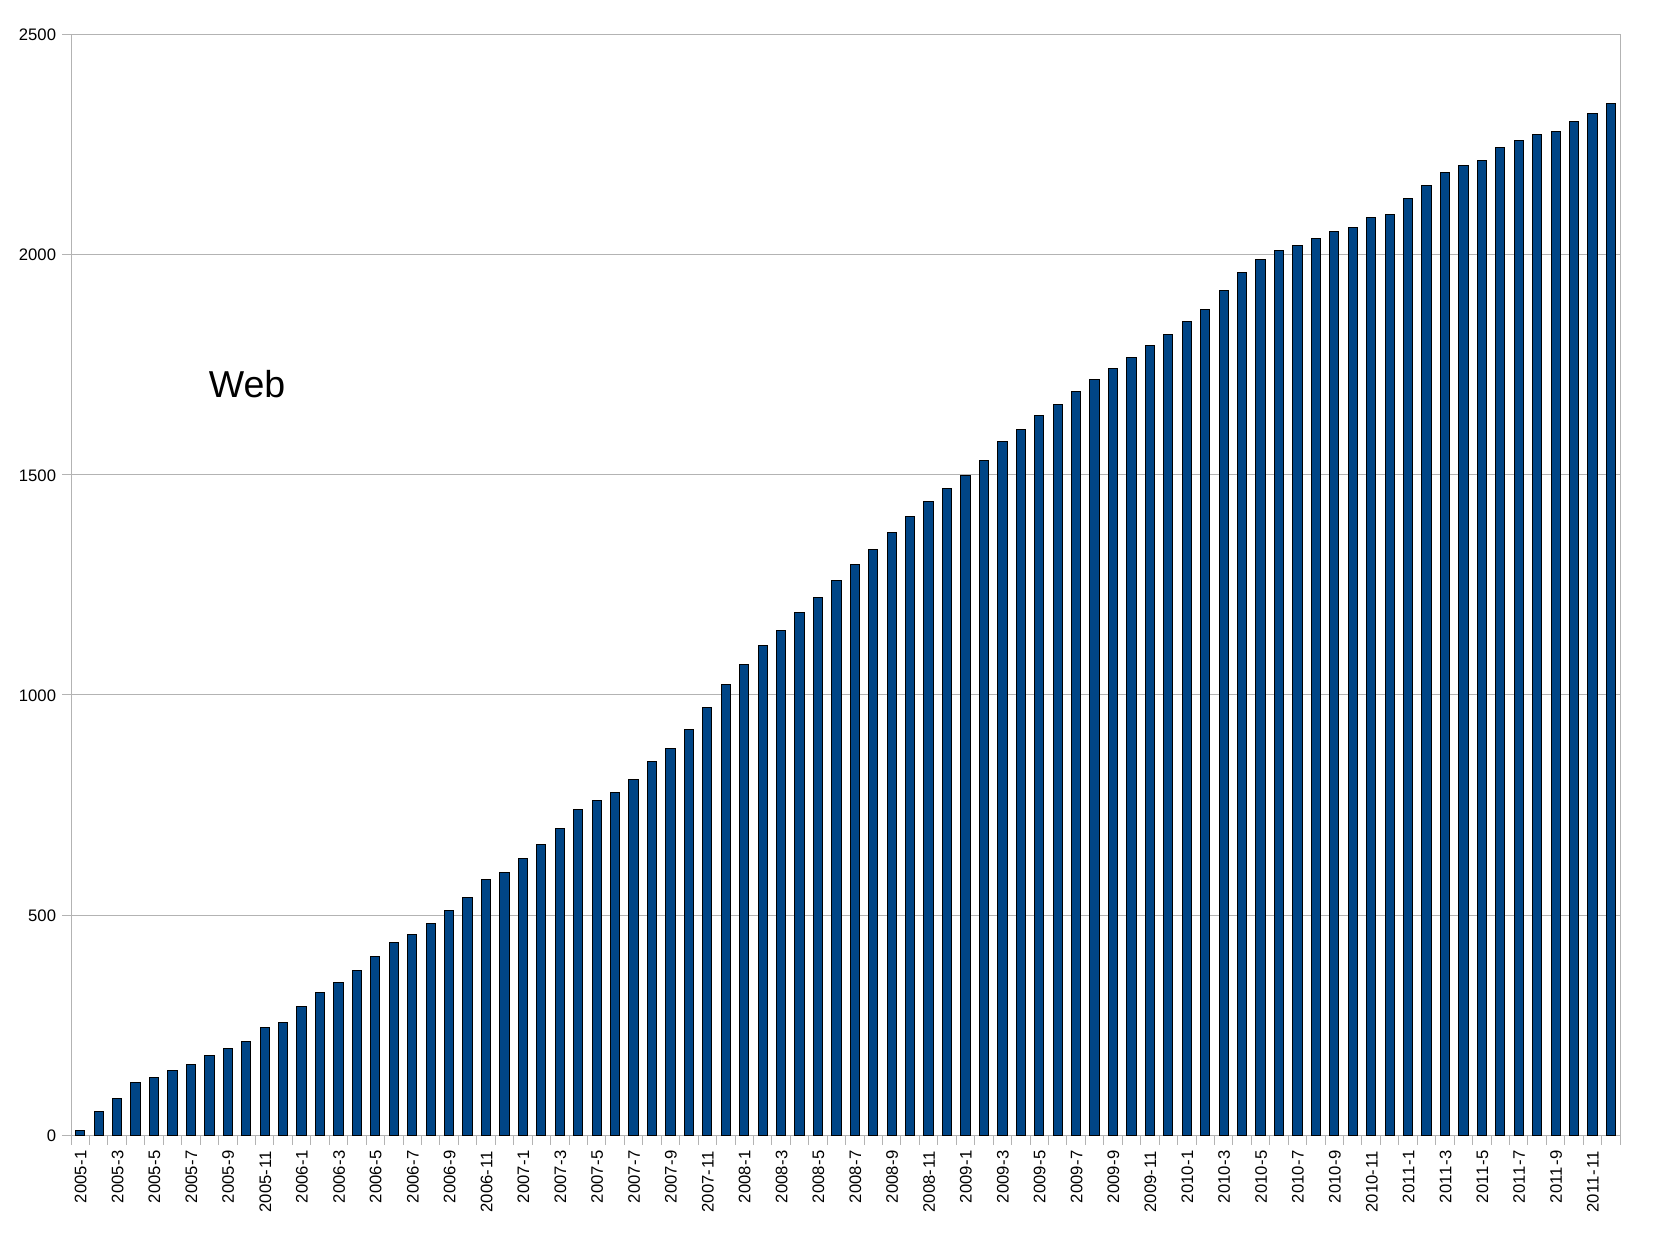

### Chart
| Category | cumul |
|---|---|
| 2005-1 | 12.0 |
| 2005-2 | 55.0 |
| 2005-3 | 83.0 |
| 2005-4 | 121.0 |
| 2005-5 | 131.0 |
| 2005-6 | 147.0 |
| 2005-7 | 160.0 |
| 2005-8 | 182.0 |
| 2005-9 | 198.0 |
| 2005-10 | 214.0 |
| 2005-11 | 244.0 |
| 2005-12 | 257.0 |
| 2006-1 | 293.0 |
| 2006-2 | 324.0 |
| 2006-3 | 347.0 |
| 2006-4 | 375.0 |
| 2006-5 | 405.0 |
| 2006-6 | 437.0 |
| 2006-7 | 457.0 |
| 2006-8 | 482.0 |
| 2006-9 | 511.0 |
| 2006-10 | 540.0 |
| 2006-11 | 582.0 |
| 2006-12 | 597.0 |
| 2007-1 | 629.0 |
| 2007-2 | 661.0 |
| 2007-3 | 696.0 |
| 2007-4 | 740.0 |
| 2007-5 | 760.0 |
| 2007-6 | 778.0 |
| 2007-7 | 808.0 |
| 2007-8 | 849.0 |
| 2007-9 | 878.0 |
| 2007-10 | 922.0 |
| 2007-11 | 971.0 |
| 2007-12 | 1024.0 |
| 2008-1 | 1068.0 |
| 2008-2 | 1112.0 |
| 2008-3 | 1147.0 |
| 2008-4 | 1187.0 |
| 2008-5 | 1221.0 |
| 2008-6 | 1260.0 |
| 2008-7 | 1296.0 |
| 2008-8 | 1331.0 |
| 2008-9 | 1368.0 |
| 2008-10 | 1404.0 |
| 2008-11 | 1439.0 |
| 2008-12 | 1469.0 |
| 2009-1 | 1499.0 |
| 2009-2 | 1533.0 |
| 2009-3 | 1576.0 |
| 2009-4 | 1603.0 |
| 2009-5 | 1635.0 |
| 2009-6 | 1660.0 |
| 2009-7 | 1688.0 |
| 2009-8 | 1717.0 |
| 2009-9 | 1742.0 |
| 2009-10 | 1765.0 |
| 2009-11 | 1793.0 |
| 2009-12 | 1819.0 |
| 2010-1 | 1847.0 |
| 2010-2 | 1874.0 |
| 2010-3 | 1918.0 |
| 2010-4 | 1959.0 |
| 2010-5 | 1988.0 |
| 2010-6 | 2009.0 |
| 2010-7 | 2021.0 |
| 2010-8 | 2037.0 |
| 2010-9 | 2051.0 |
| 2010-10 | 2062.0 |
| 2010-11 | 2083.0 |
| 2010-12 | 2091.0 |
| 2011-1 | 2128.0 |
| 2011-2 | 2156.0 |
| 2011-3 | 2185.0 |
| 2011-4 | 2201.0 |
| 2011-5 | 2212.0 |
| 2011-6 | 2243.0 |
| 2011-7 | 2259.0 |
| 2011-8 | 2273.0 |
| 2011-9 | 2280.0 |
| 2011-10 | 2302.0 |
| 2011-11 | 2320.0 |
| 2011-12 | 2342.0 |Web